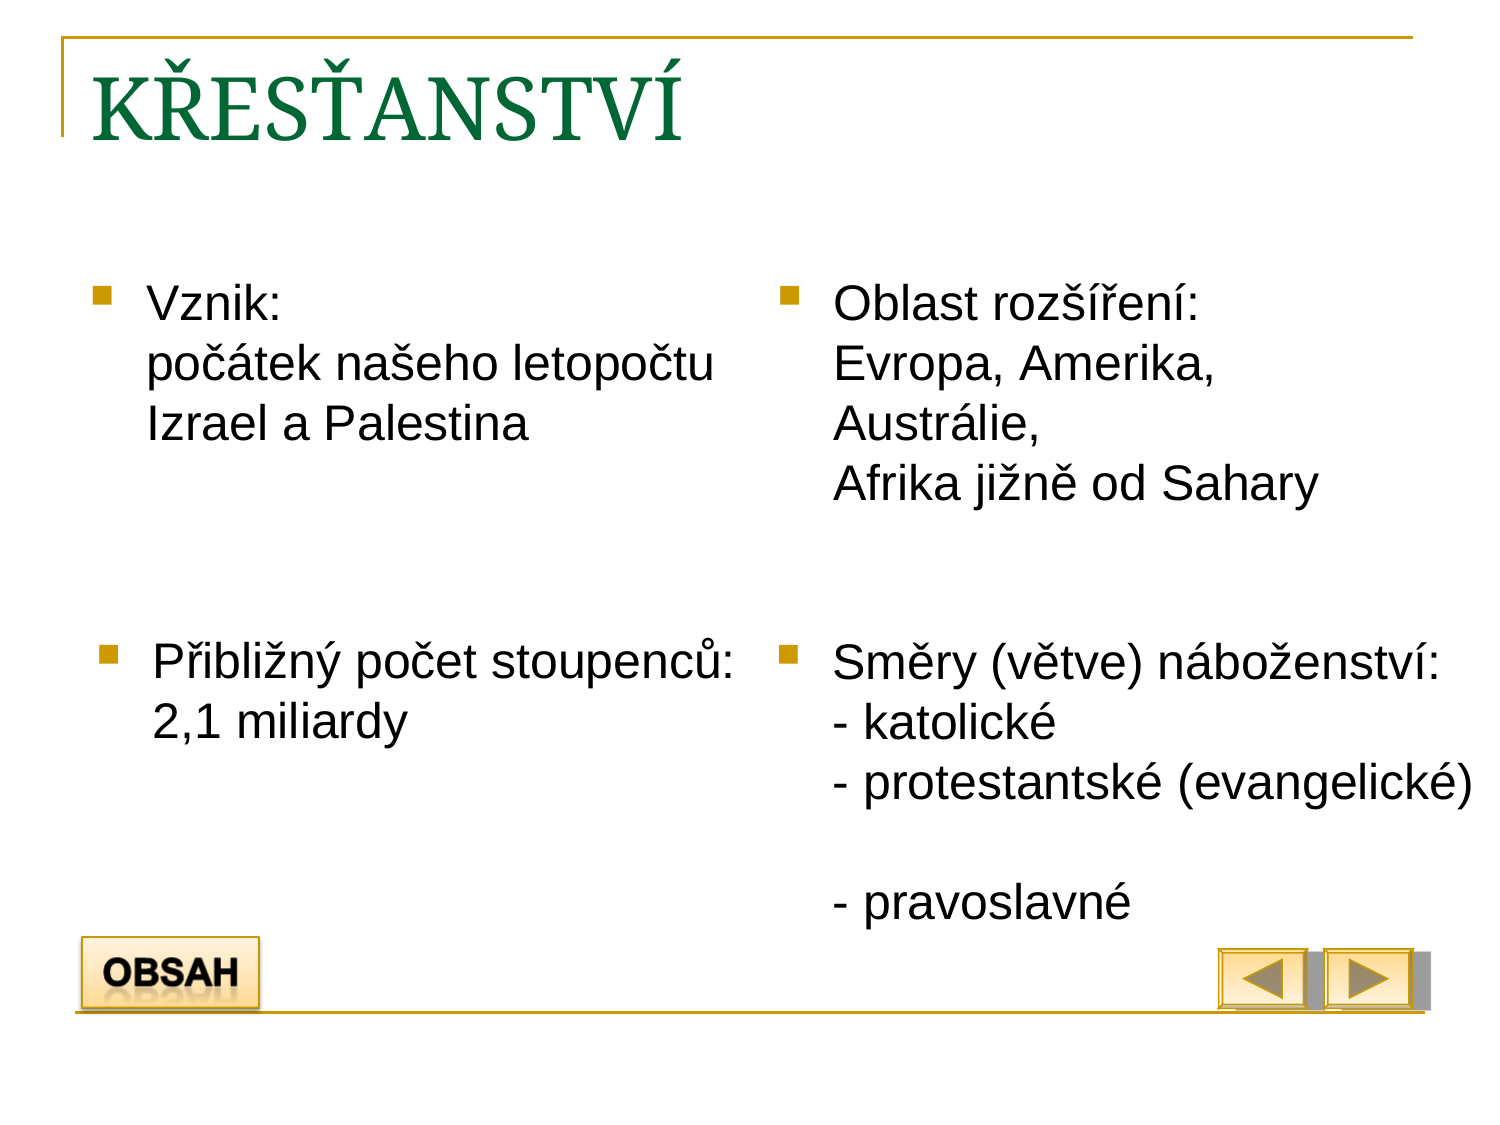

# KŘESŤANSTVÍ
Vznik:
počátek našeho letopočtu Izrael a Palestina
Oblast rozšíření:
Evropa, Amerika, Austrálie,
Afrika jižně od Sahary
Přibližný počet stoupenců:
2,1 miliardy
Směry (větve) náboženství:
- katolické
- protestantské (evangelické)
- pravoslavné